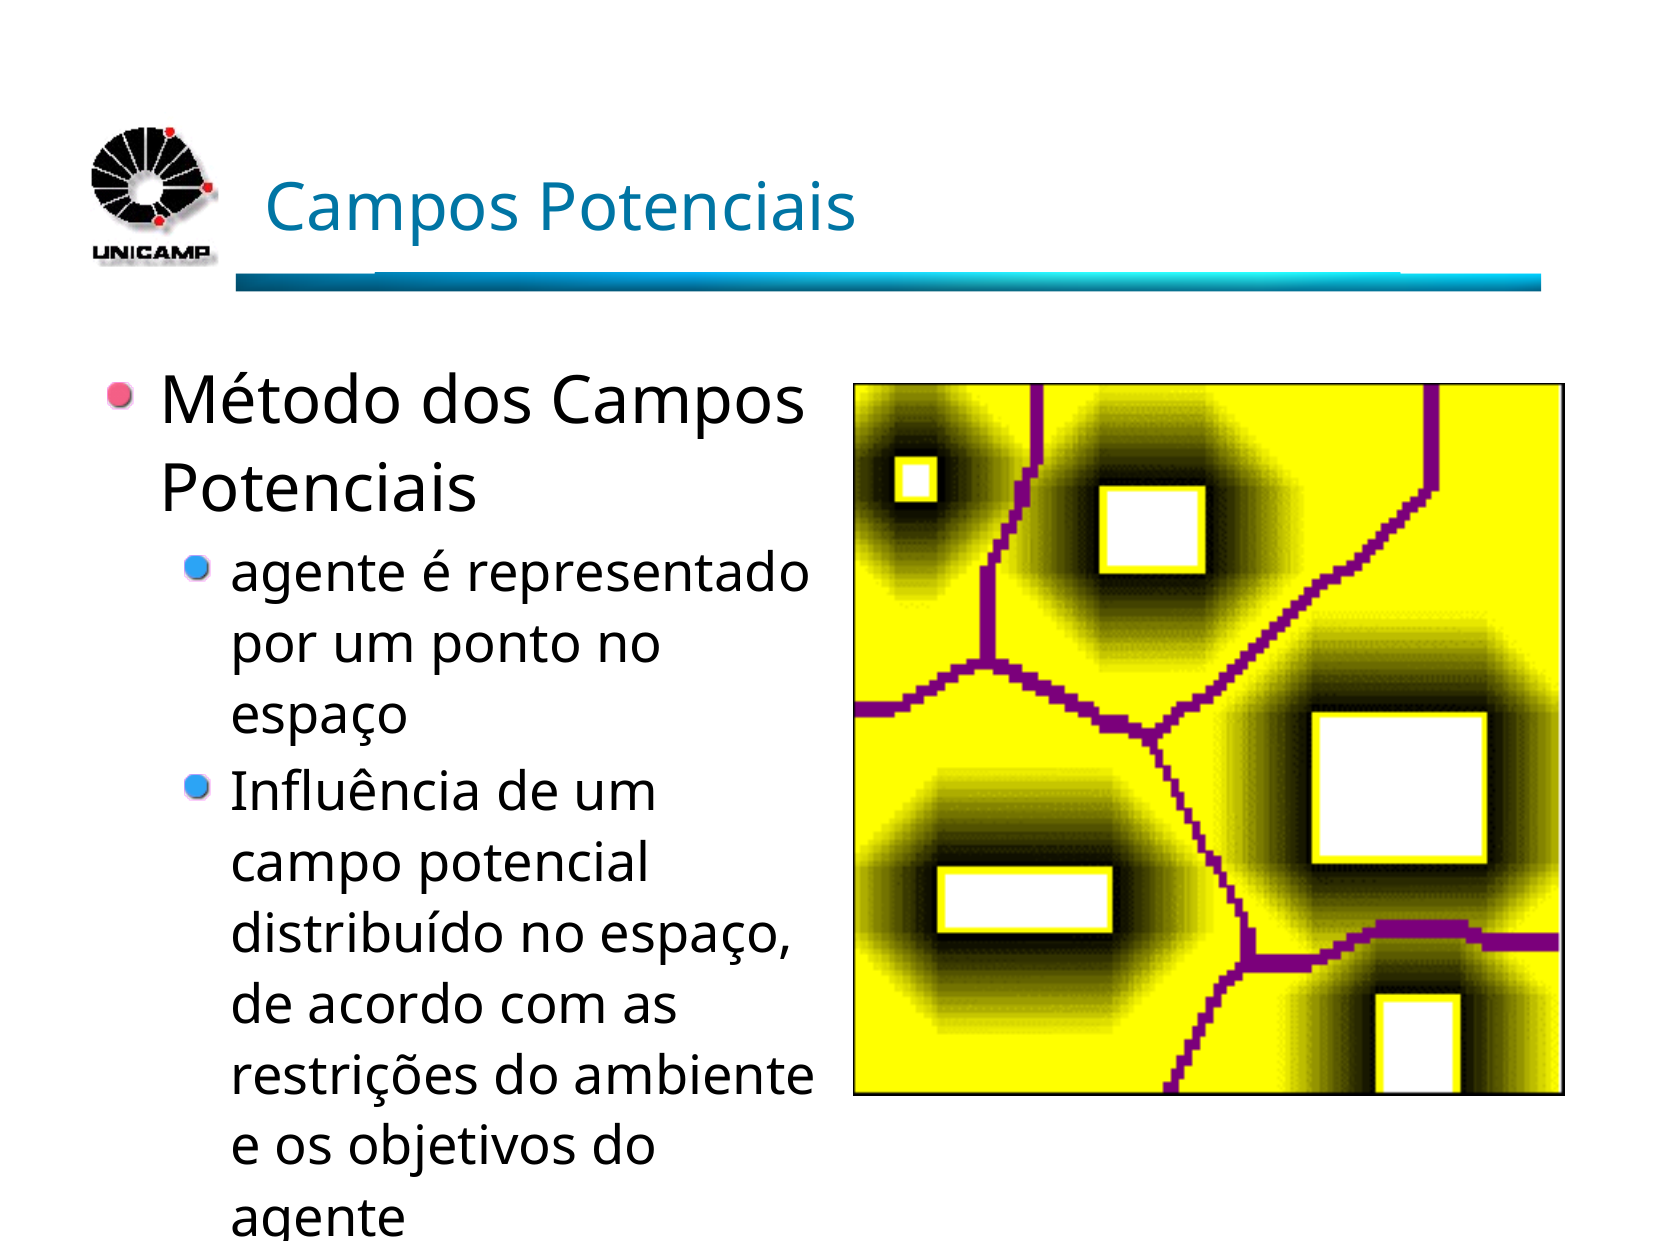

# Campos Potenciais
Método dos Campos Potenciais
agente é representado por um ponto no espaço
Influência de um campo potencial distribuído no espaço, de acordo com as restrições do ambiente e os objetivos do agente
Potenciais Atrativos
Potenciais Repulsivos